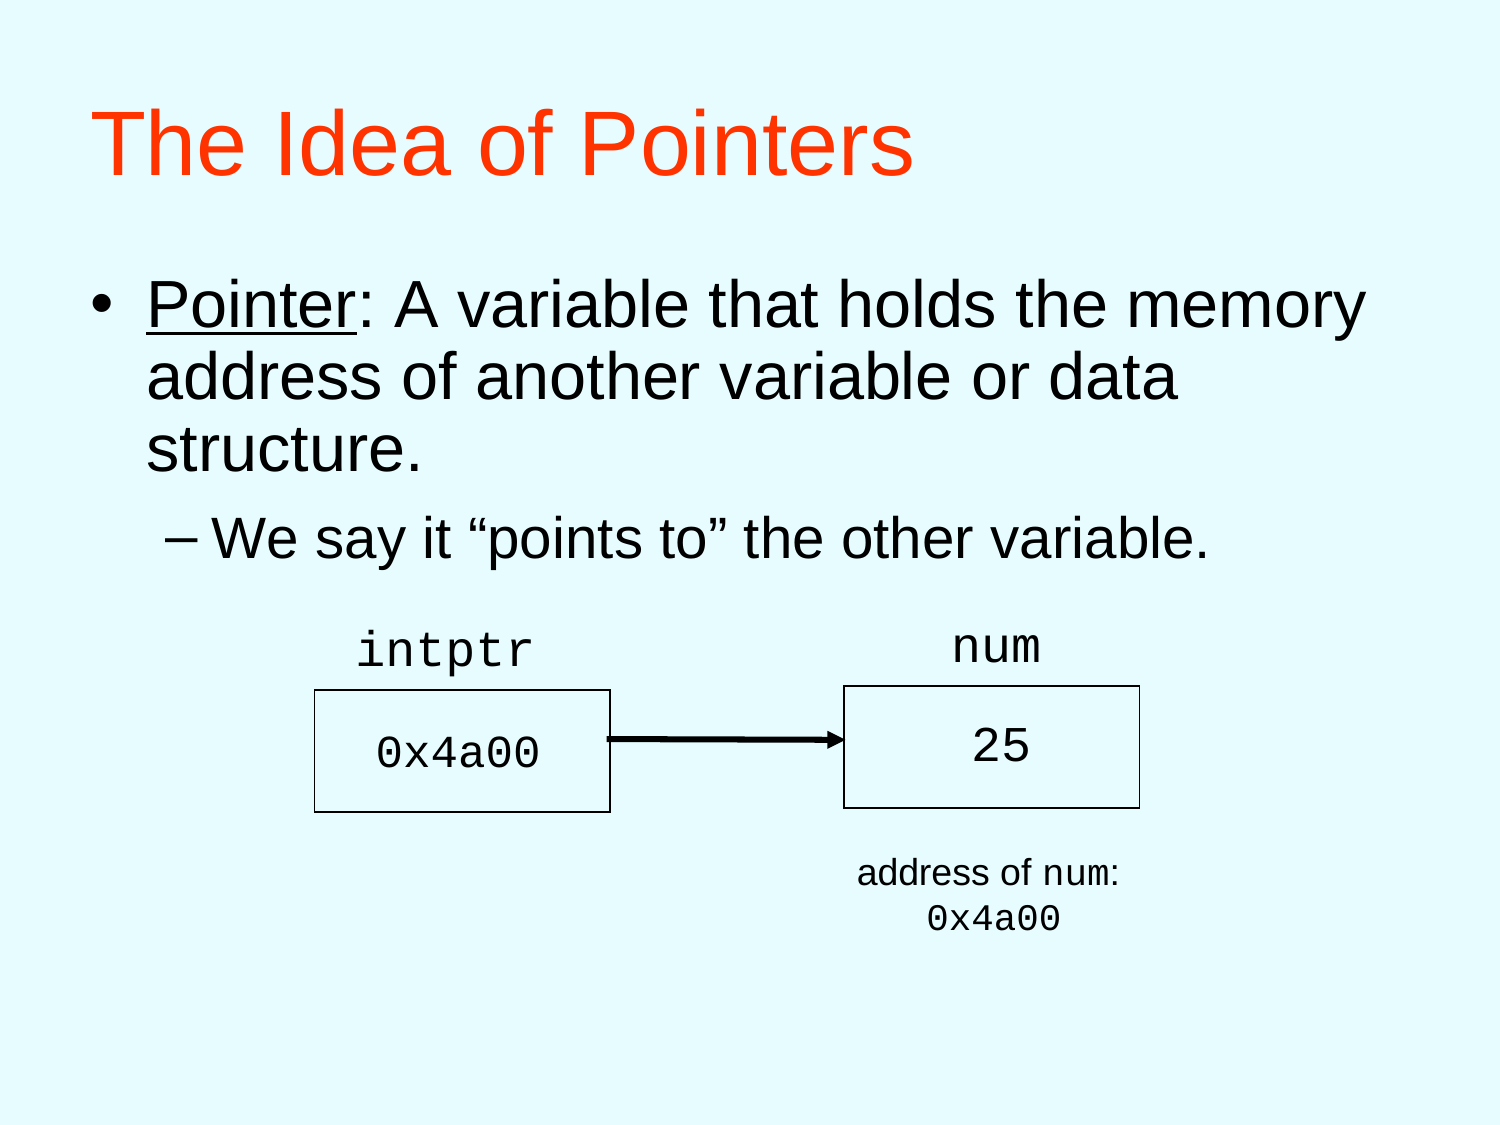

# The Idea of Pointers
Pointer: A variable that holds the memory address of another variable or data structure.
We say it “points to” the other variable.
num
intptr
25
0x4a00
address of num:
0x4a00